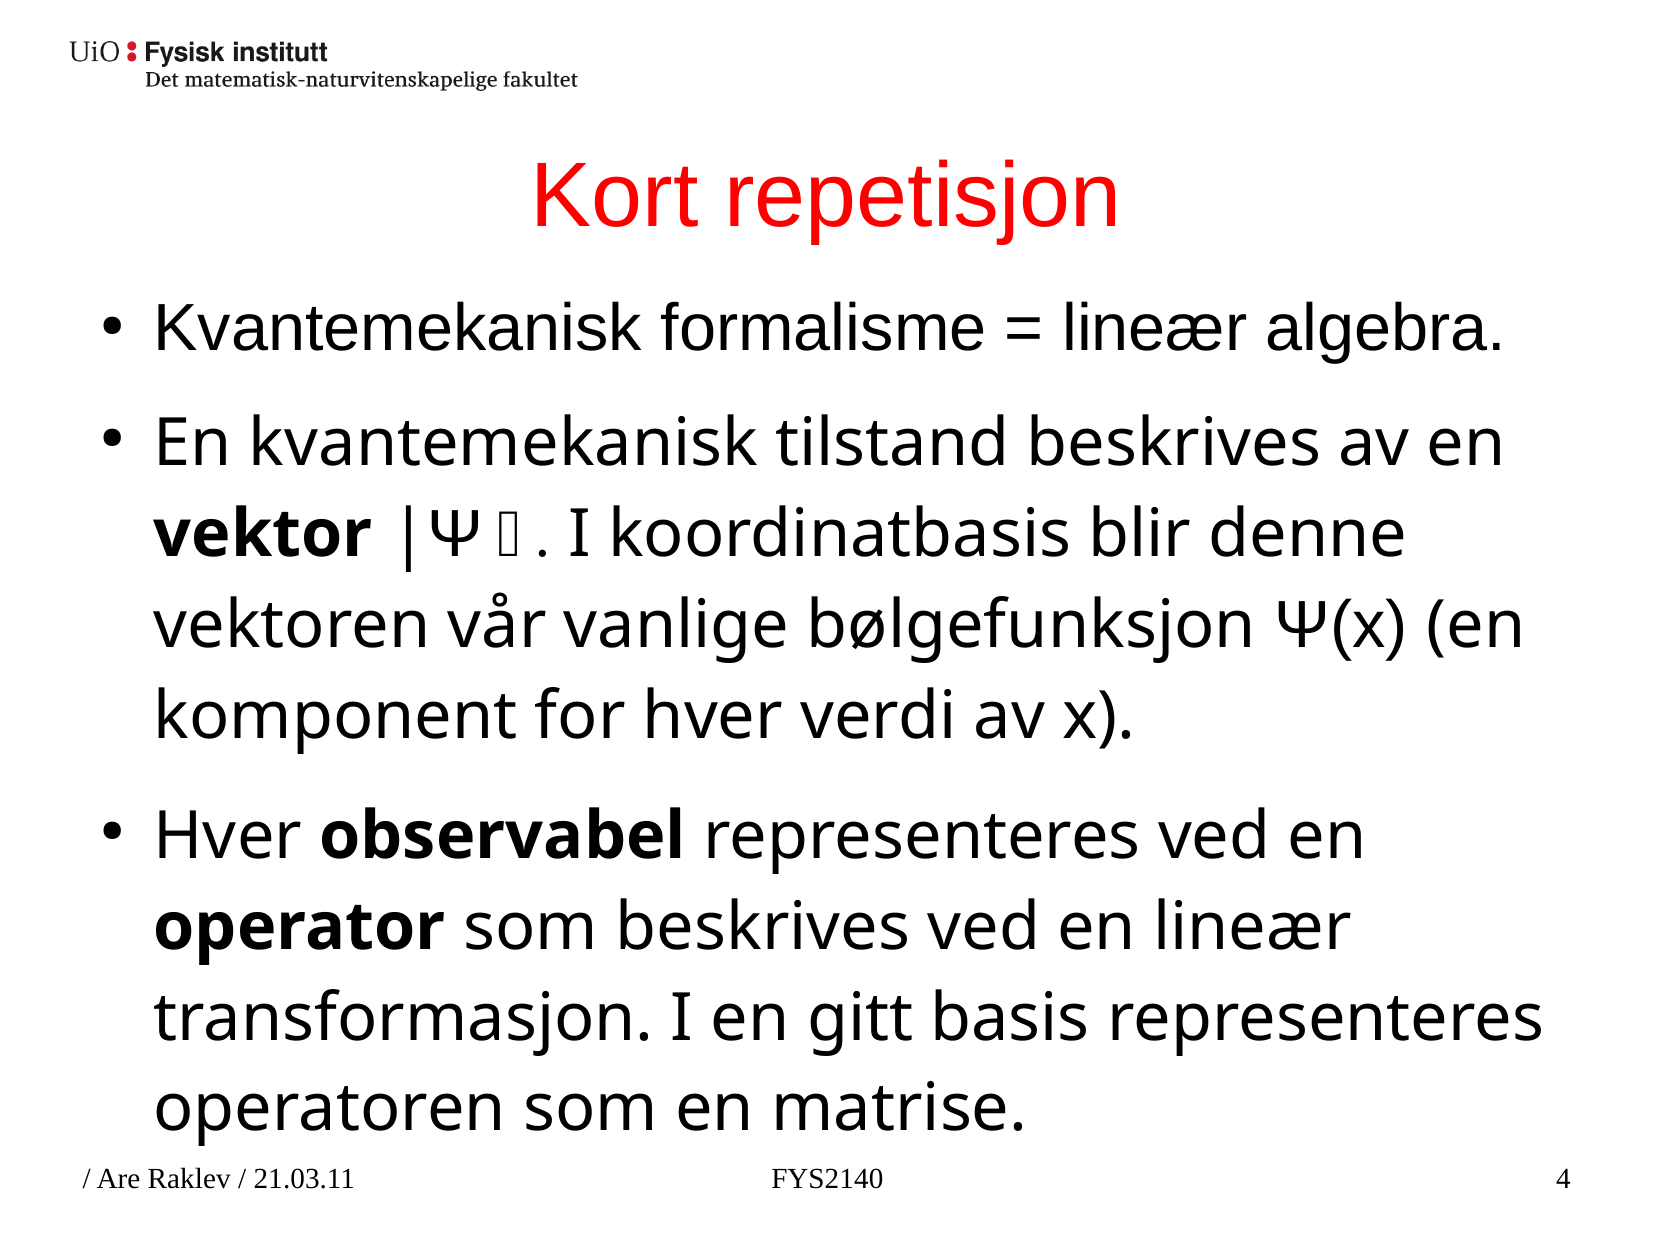

# Kort repetisjon
Kvantemekanisk formalisme = lineær algebra.
En kvantemekanisk tilstand beskrives av en vektor |Ψ〉. I koordinatbasis blir denne vektoren vår vanlige bølgefunksjon Ψ(x) (en komponent for hver verdi av x).
Hver observabel representeres ved en operator som beskrives ved en lineær transformasjon. I en gitt basis representeres operatoren som en matrise.
/ Are Raklev / 21.03.11
FYS2140
4